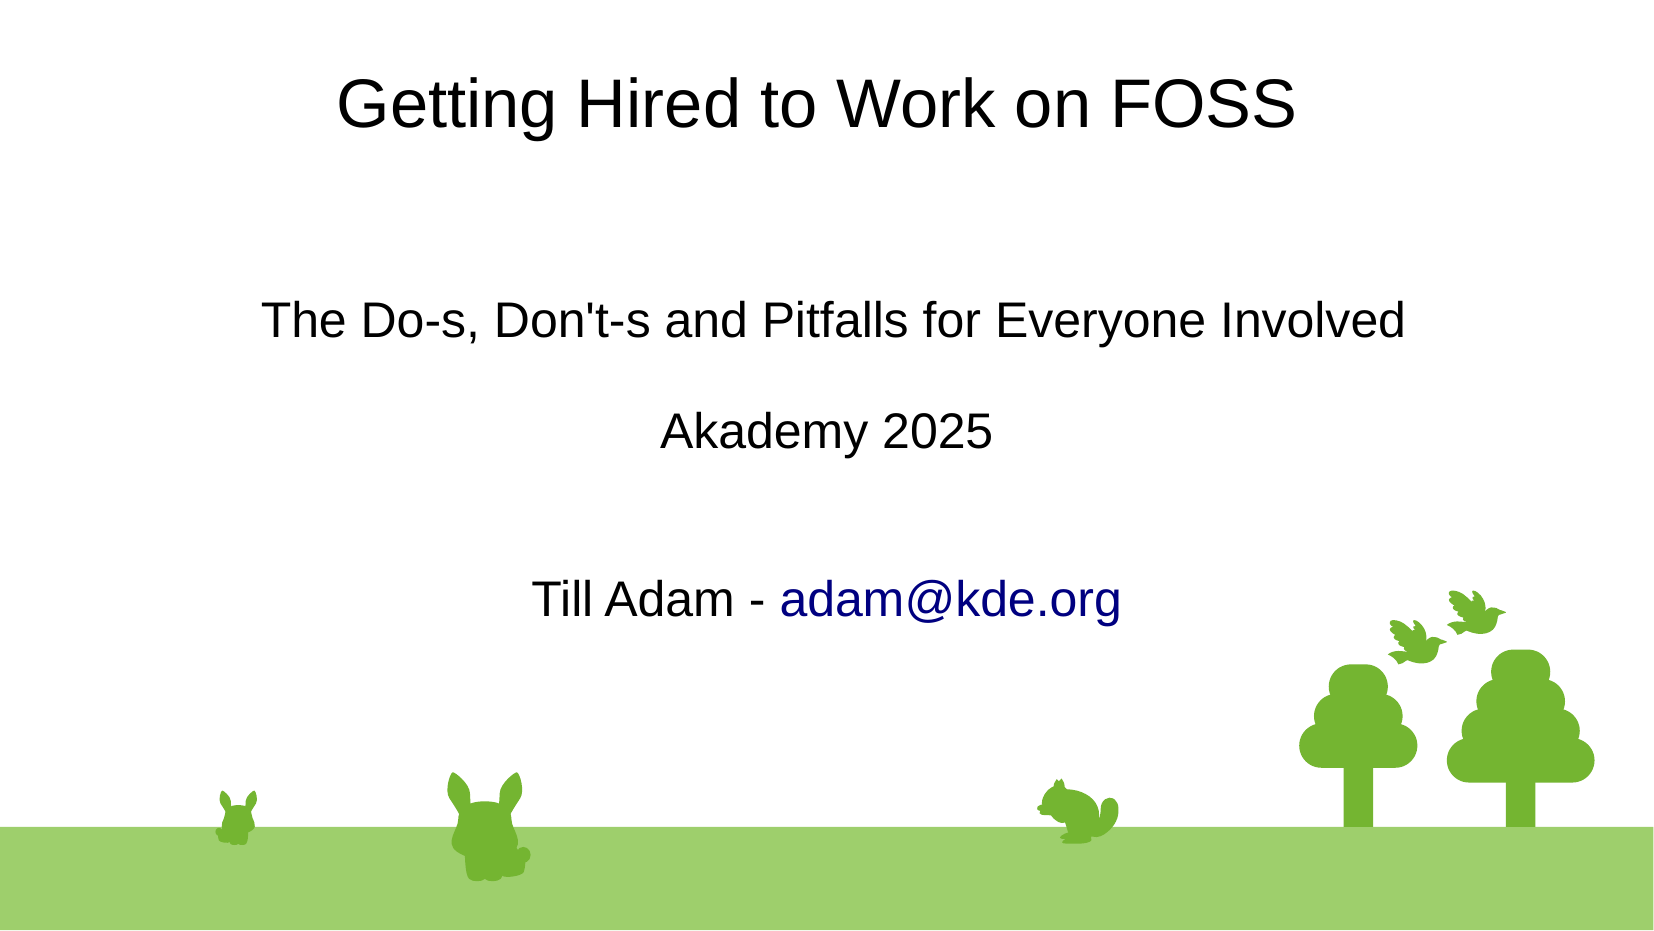

# Getting Hired to Work on FOSS
 The Do-s, Don't-s and Pitfalls for Everyone Involved
Akademy 2025
Till Adam - adam@kde.org